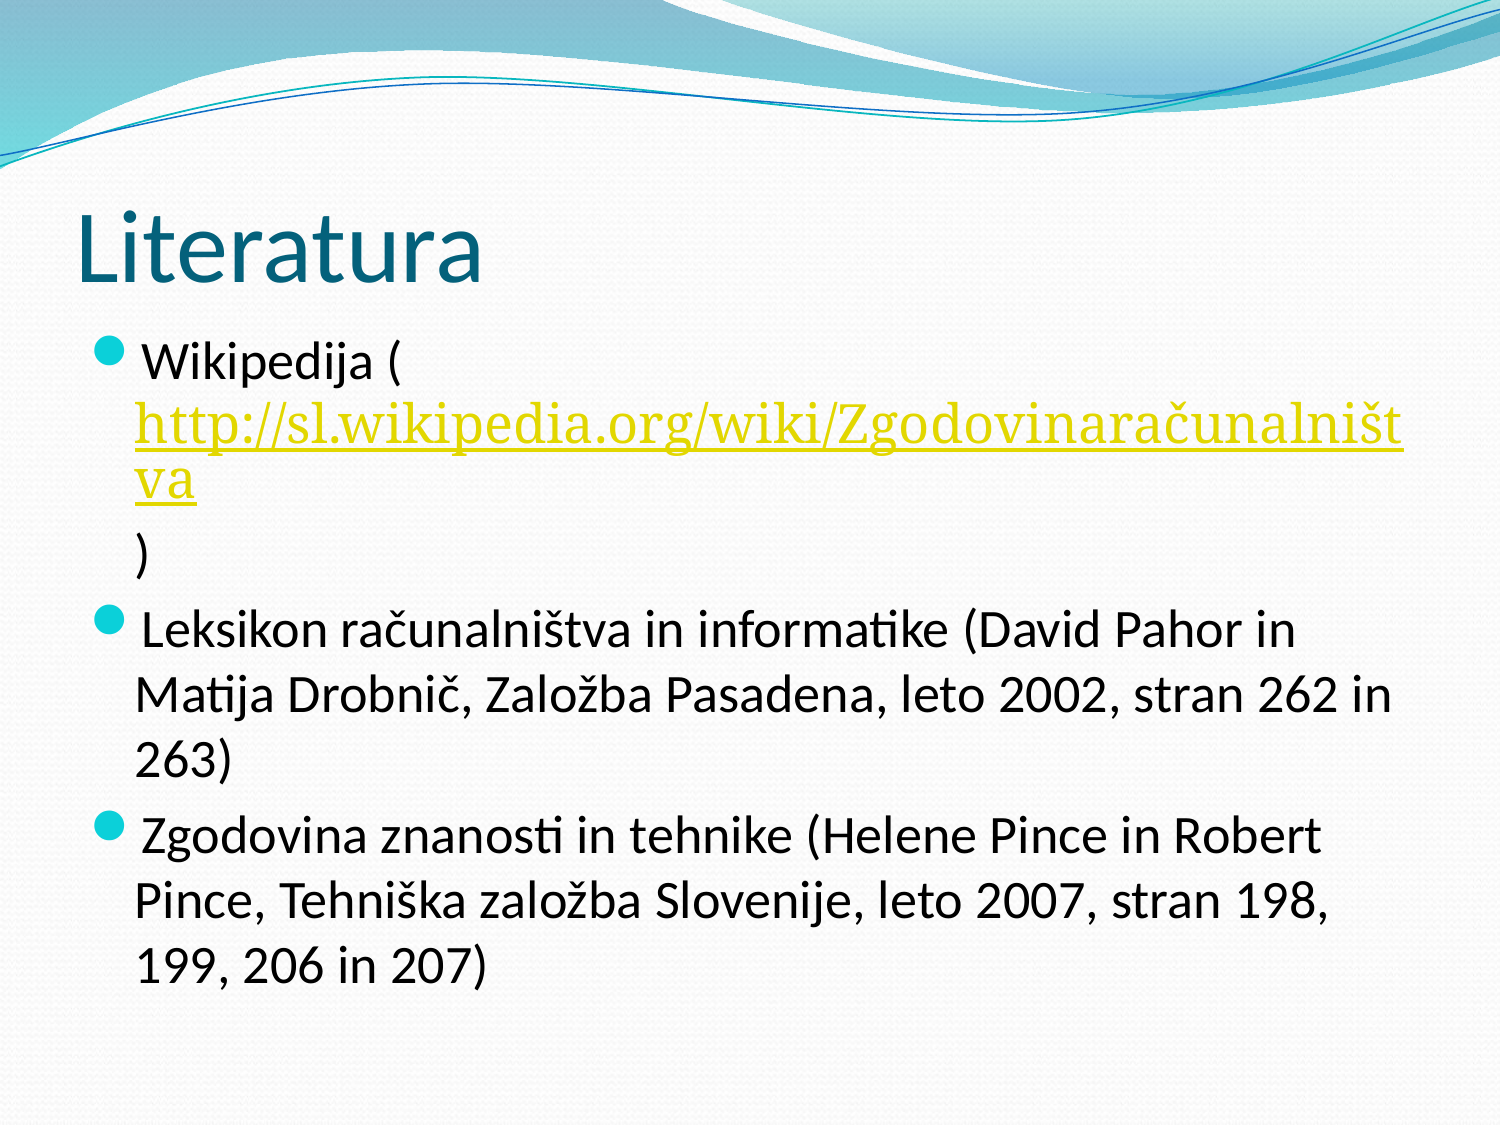

# Literatura
Wikipedija (http://sl.wikipedia.org/wiki/Zgodovinaračunalništva)
Leksikon računalništva in informatike (David Pahor in Matija Drobnič, Založba Pasadena, leto 2002, stran 262 in 263)
Zgodovina znanosti in tehnike (Helene Pince in Robert Pince, Tehniška založba Slovenije, leto 2007, stran 198, 199, 206 in 207)